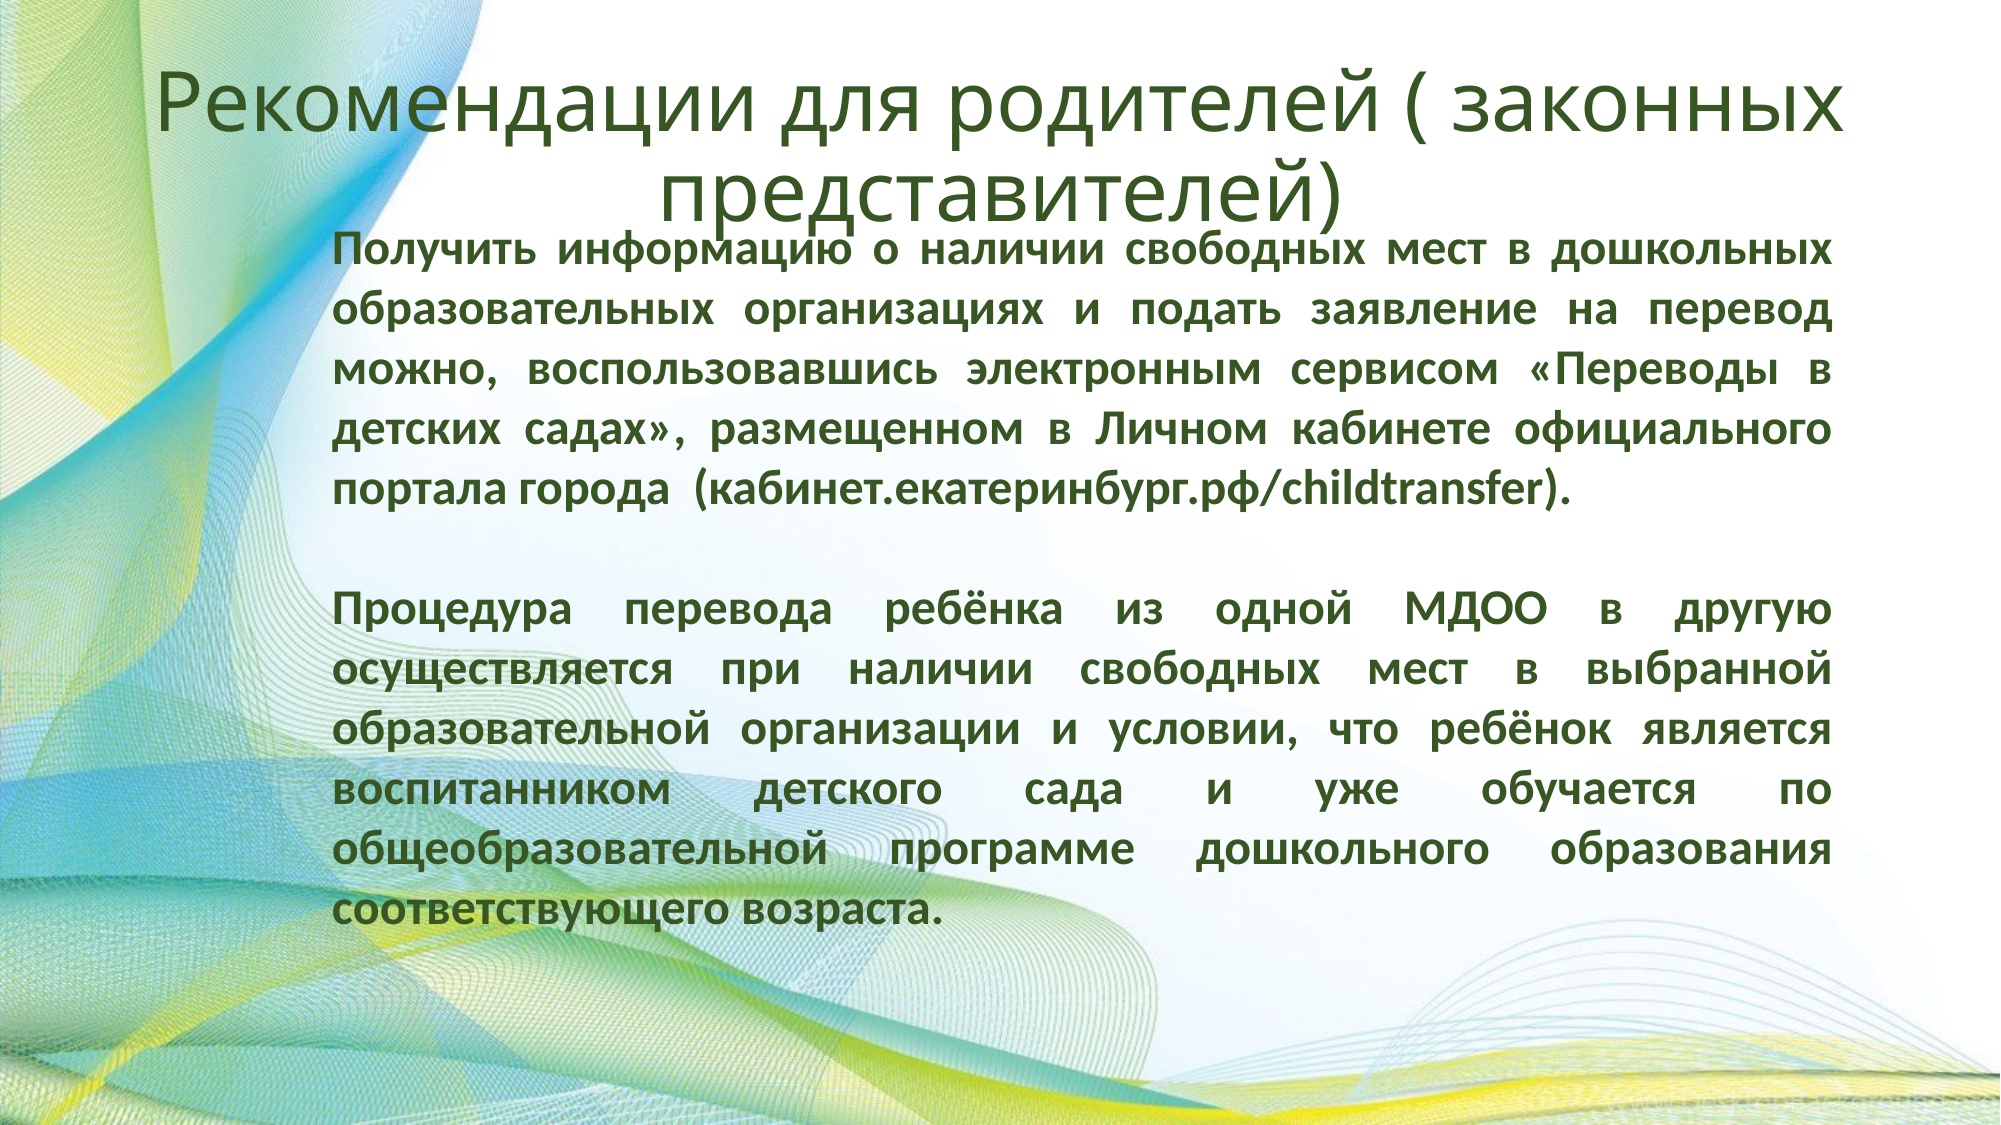

# Рекомендации для родителей ( законных представителей)
Получить информацию о наличии свободных мест в дошкольных образовательных организациях и подать заявление на перевод можно, воспользовавшись электронным сервисом «Переводы в детских садах», размещенном в Личном кабинете официального портала города (кабинет.екатеринбург.рф/childtransfer).
Процедура перевода ребёнка из одной МДОО в другую осуществляется при наличии свободных мест в выбранной образовательной организации и условии, что ребёнок является воспитанником детского сада и уже обучается по общеобразовательной программе дошкольного образования соответствующего возраста.